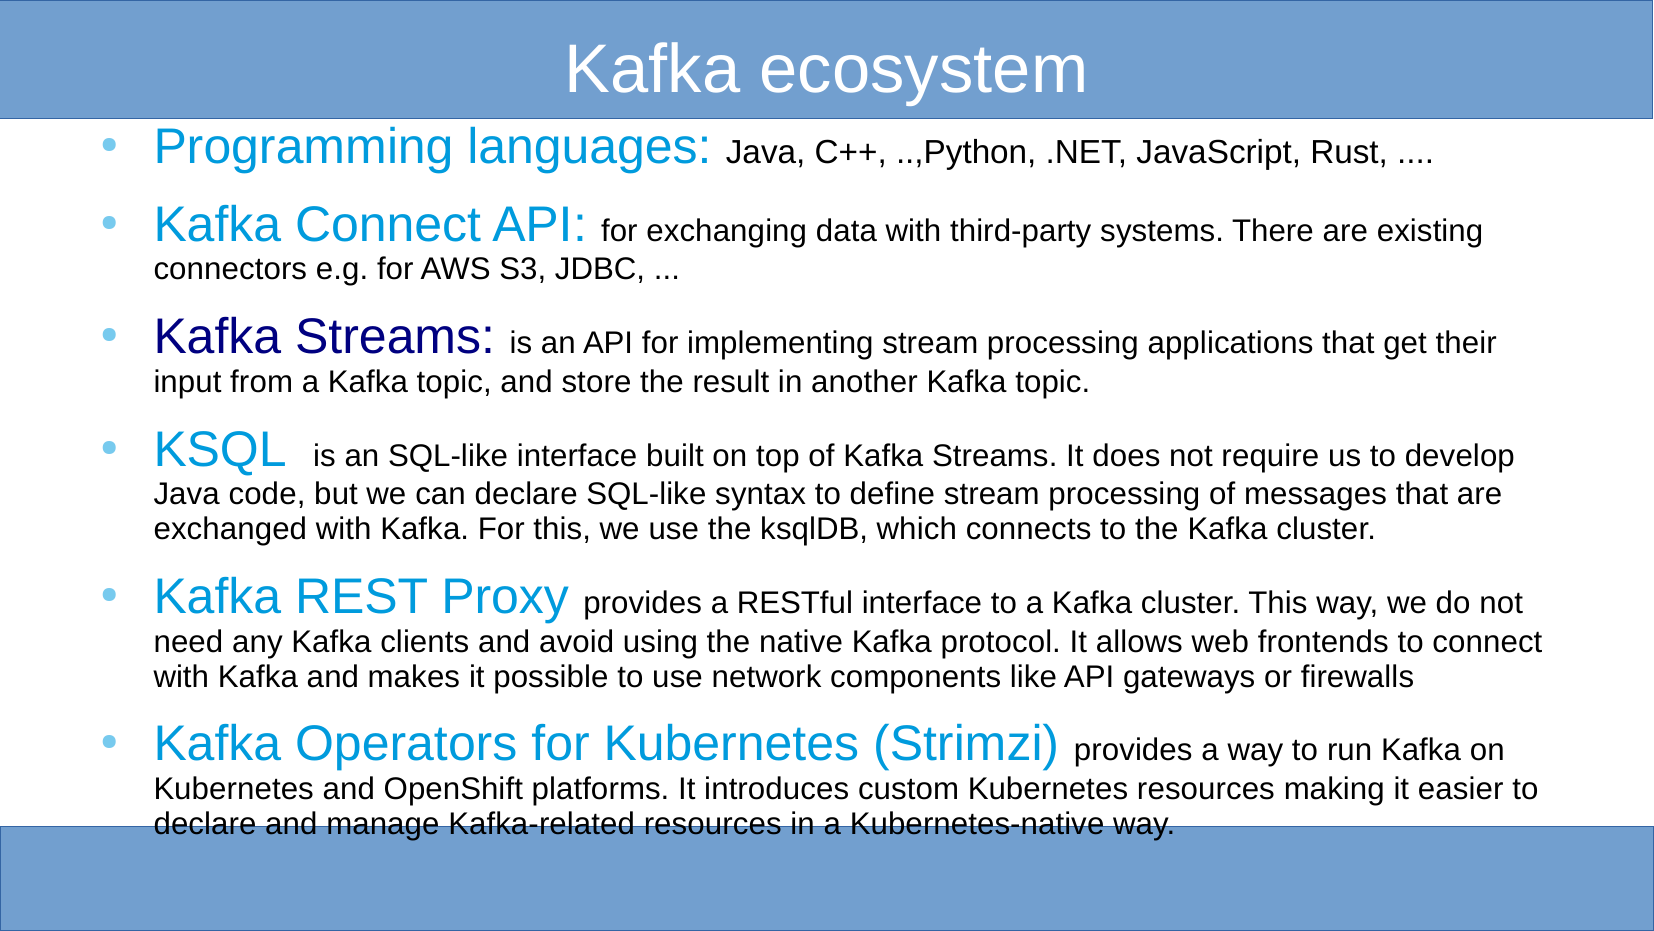

# Kafka ecosystem
Programming languages: Java, C++, ..,Python, .NET, JavaScript, Rust, ....
Kafka Connect API: for exchanging data with third-party systems. There are existing connectors e.g. for AWS S3, JDBC, ...
Kafka Streams: is an API for implementing stream processing applications that get their input from a Kafka topic, and store the result in another Kafka topic.
KSQL is an SQL-like interface built on top of Kafka Streams. It does not require us to develop Java code, but we can declare SQL-like syntax to define stream processing of messages that are exchanged with Kafka. For this, we use the ksqlDB, which connects to the Kafka cluster.
Kafka REST Proxy provides a RESTful interface to a Kafka cluster. This way, we do not need any Kafka clients and avoid using the native Kafka protocol. It allows web frontends to connect with Kafka and makes it possible to use network components like API gateways or firewalls
Kafka Operators for Kubernetes (Strimzi) provides a way to run Kafka on Kubernetes and OpenShift platforms. It introduces custom Kubernetes resources making it easier to declare and manage Kafka-related resources in a Kubernetes-native way.